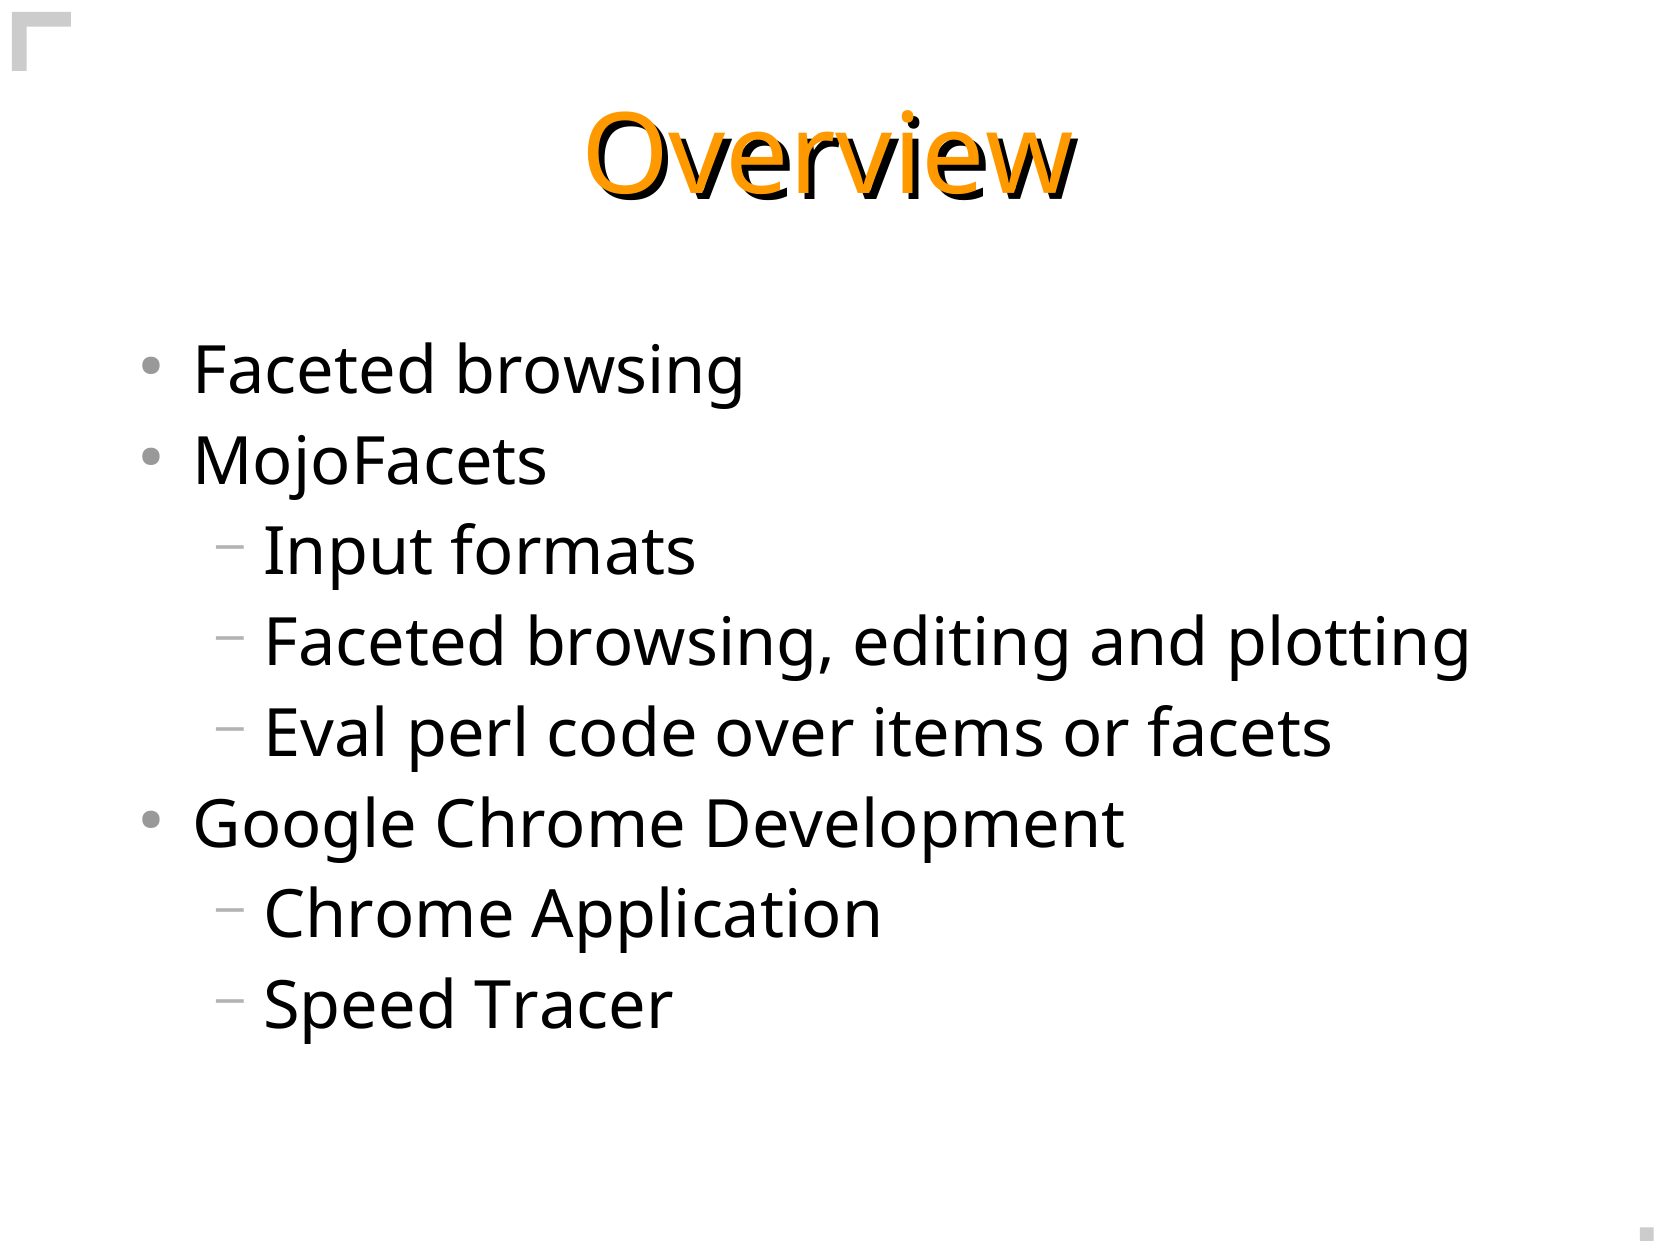

# Overview
Faceted browsing
MojoFacets
Input formats
Faceted browsing, editing and plotting
Eval perl code over items or facets
Google Chrome Development
Chrome Application
Speed Tracer